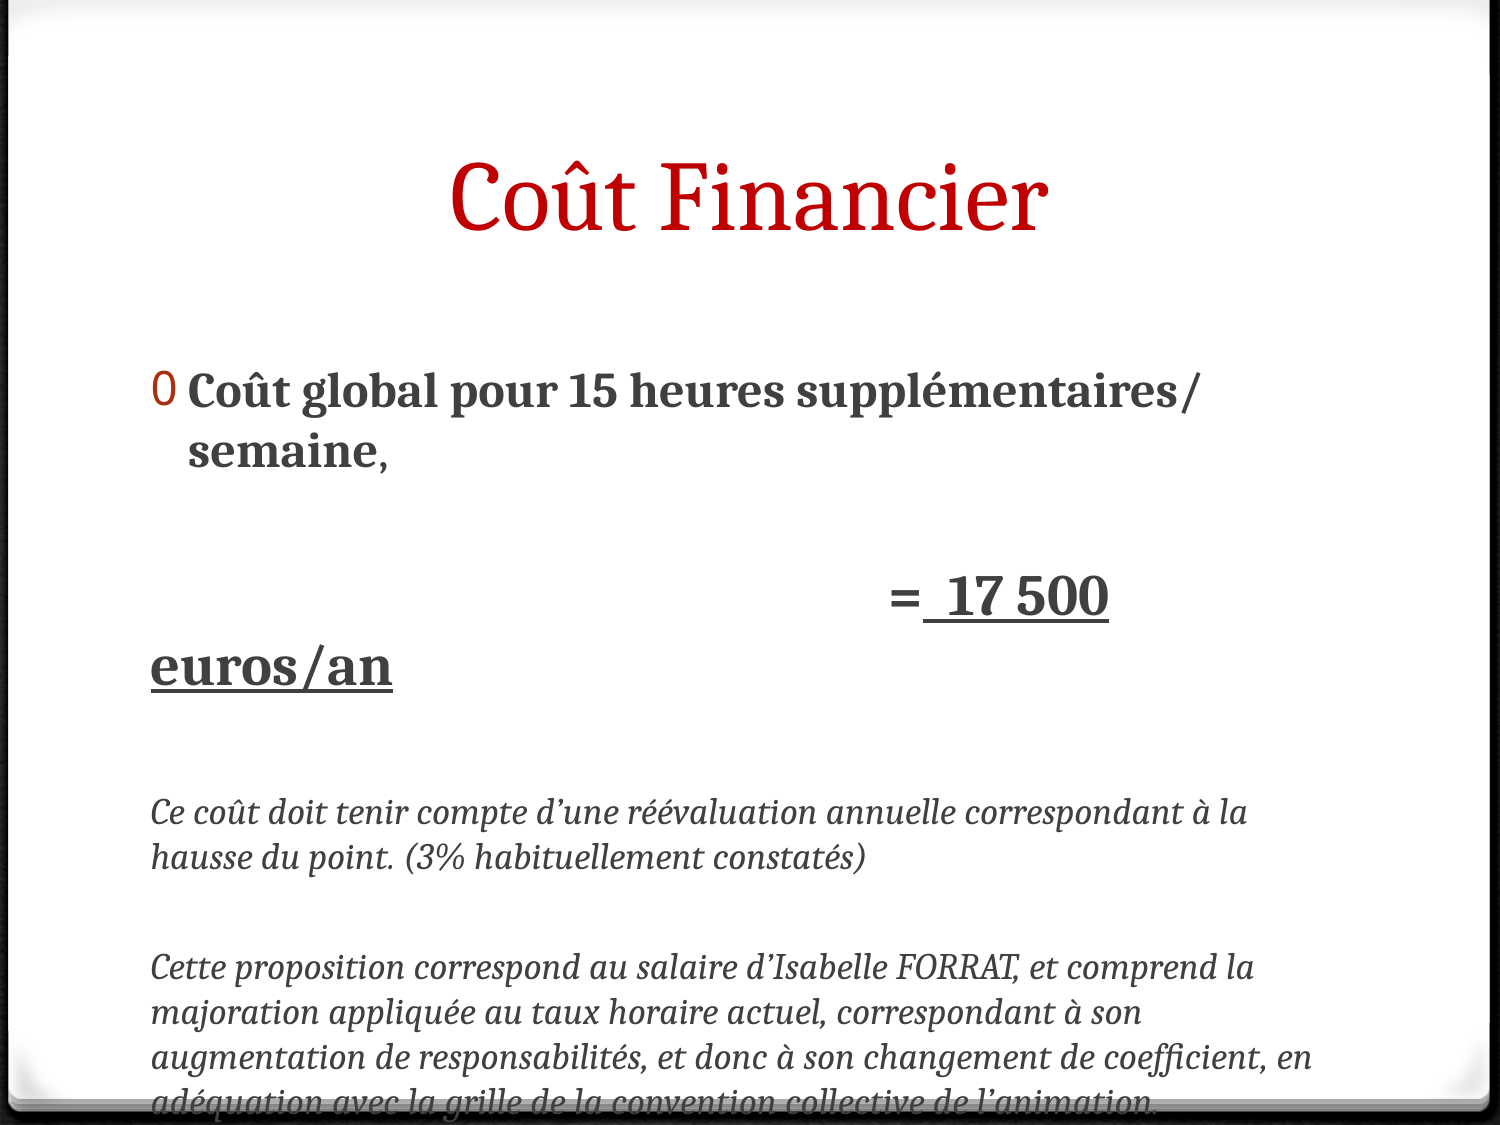

# Coût Financier
Coût global pour 15 heures supplémentaires/ semaine,
										= 17 500 euros/an
Ce coût doit tenir compte d’une réévaluation annuelle correspondant à la hausse du point. (3% habituellement constatés)
Cette proposition correspond au salaire d’Isabelle FORRAT, et comprend la majoration appliquée au taux horaire actuel, correspondant à son augmentation de responsabilités, et donc à son changement de coefficient, en adéquation avec la grille de la convention collective de l’animation.
Cette proposition inclue tous les frais de fonctionnement, à la charge de la MJC, et qui ne viennent pas majorer le calcul du coût ci-dessus présenté : Téléphone, informatique, photocopies, frais fiche de paie, frais de formation, médecine du travail, fournitures administratives, assurance salarié, etc…